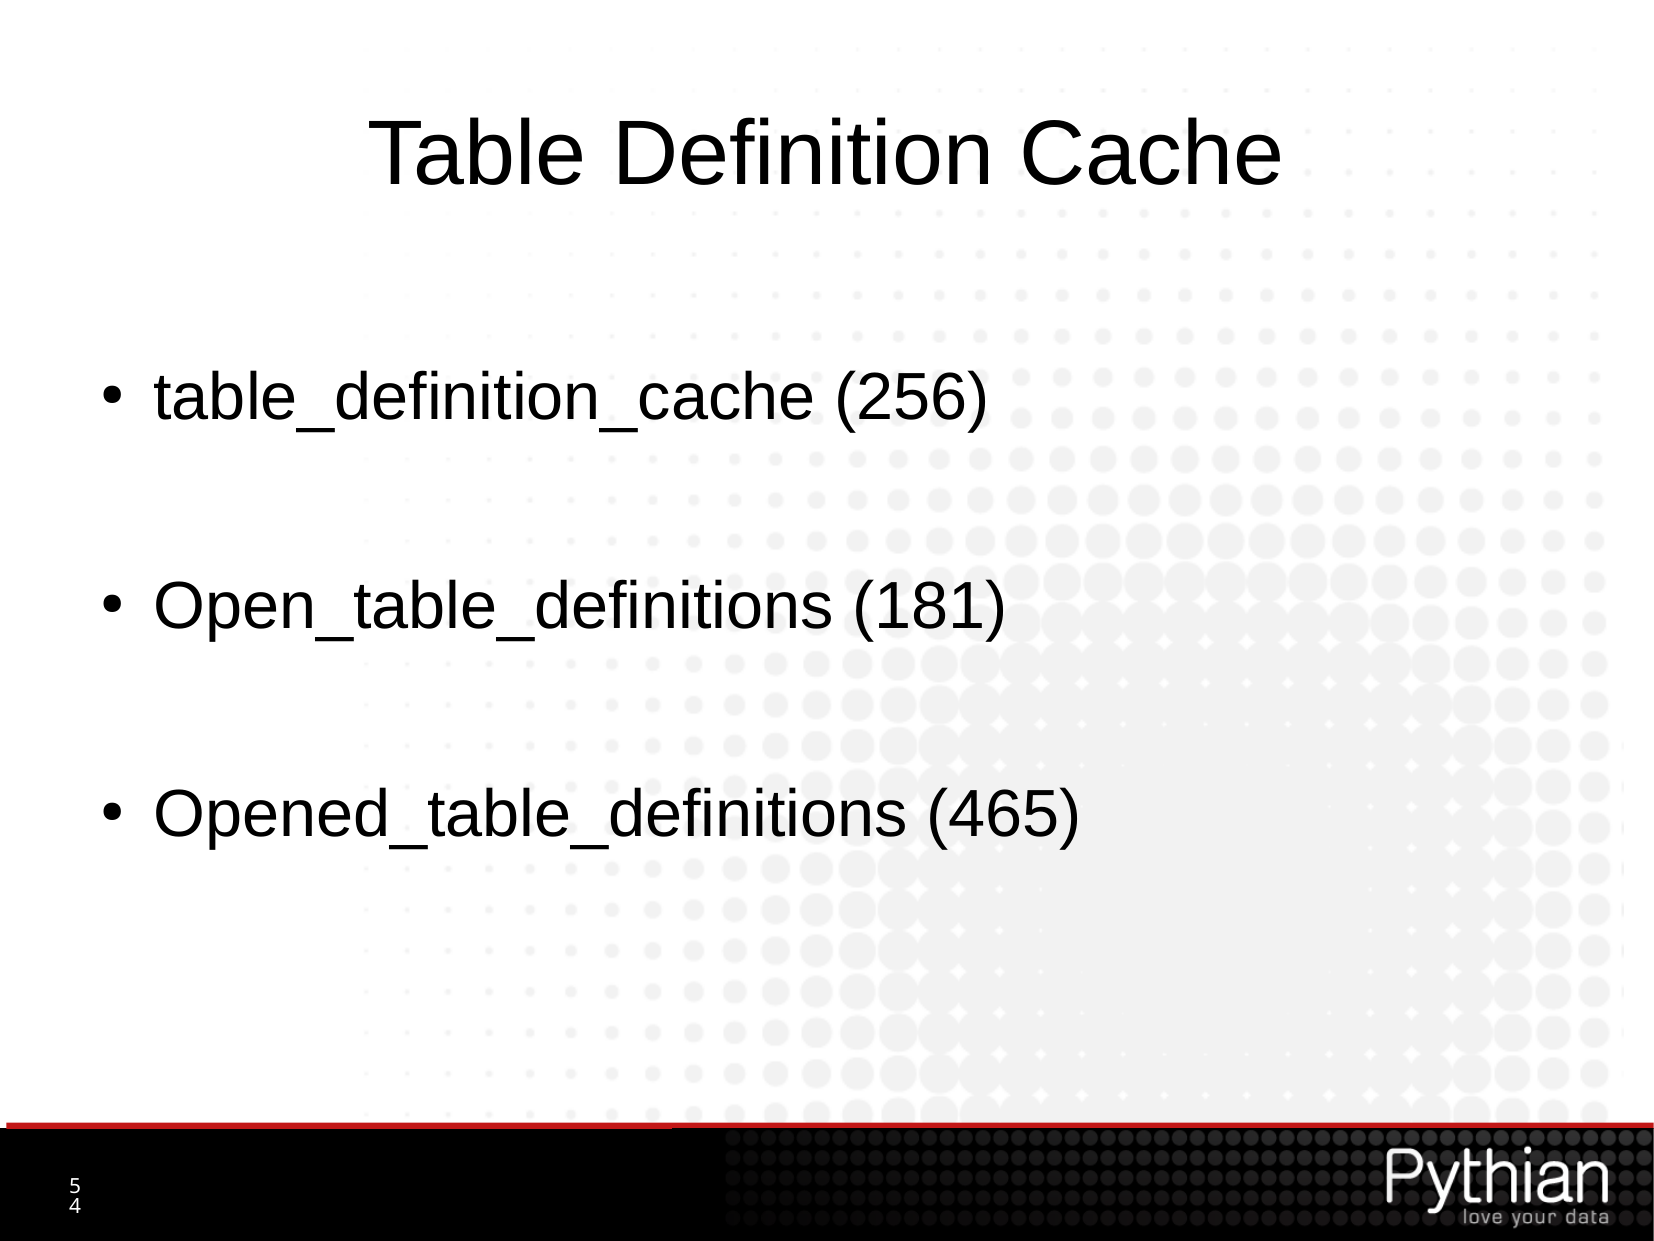

# Table Definition Cache
table_definition_cache (256)
Open_table_definitions (181)
Opened_table_definitions (465)